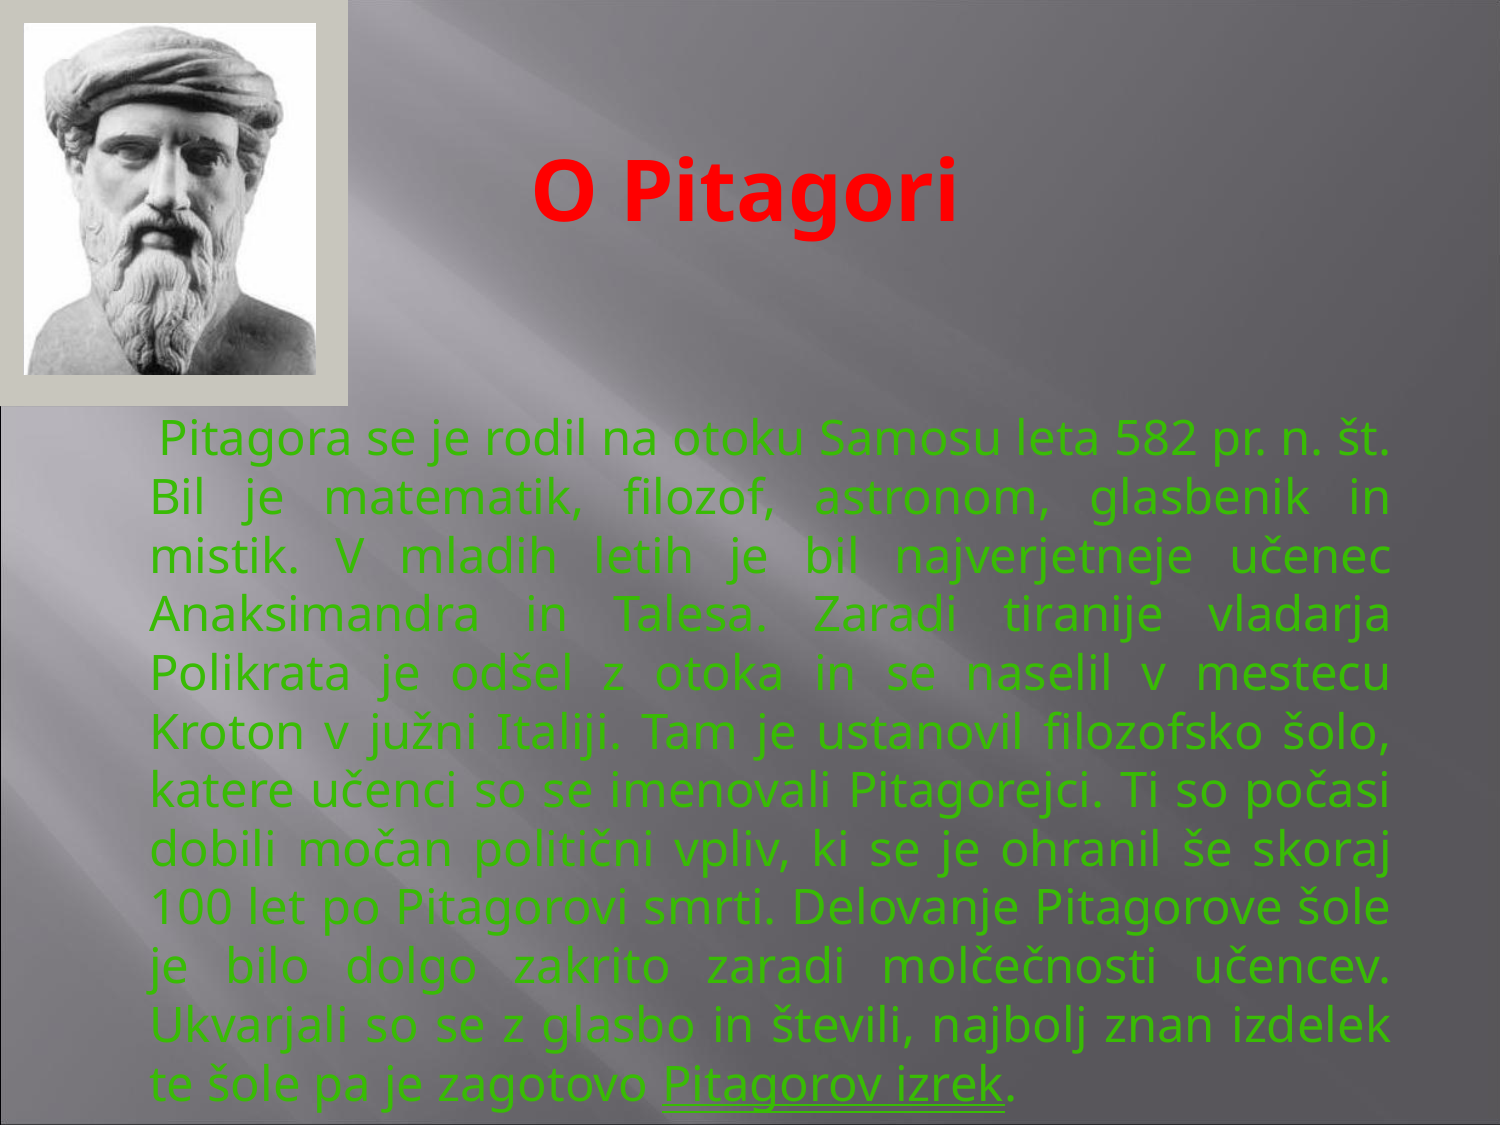

# O Pitagori
 Pitagora se je rodil na otoku Samosu leta 582 pr. n. št. Bil je matematik, filozof, astronom, glasbenik in mistik. V mladih letih je bil najverjetneje učenec Anaksimandra in Talesa. Zaradi tiranije vladarja Polikrata je odšel z otoka in se naselil v mestecu Kroton v južni Italiji. Tam je ustanovil filozofsko šolo, katere učenci so se imenovali Pitagorejci. Ti so počasi dobili močan politični vpliv, ki se je ohranil še skoraj 100 let po Pitagorovi smrti. Delovanje Pitagorove šole je bilo dolgo zakrito zaradi molčečnosti učencev. Ukvarjali so se z glasbo in števili, najbolj znan izdelek te šole pa je zagotovo Pitagorov izrek.